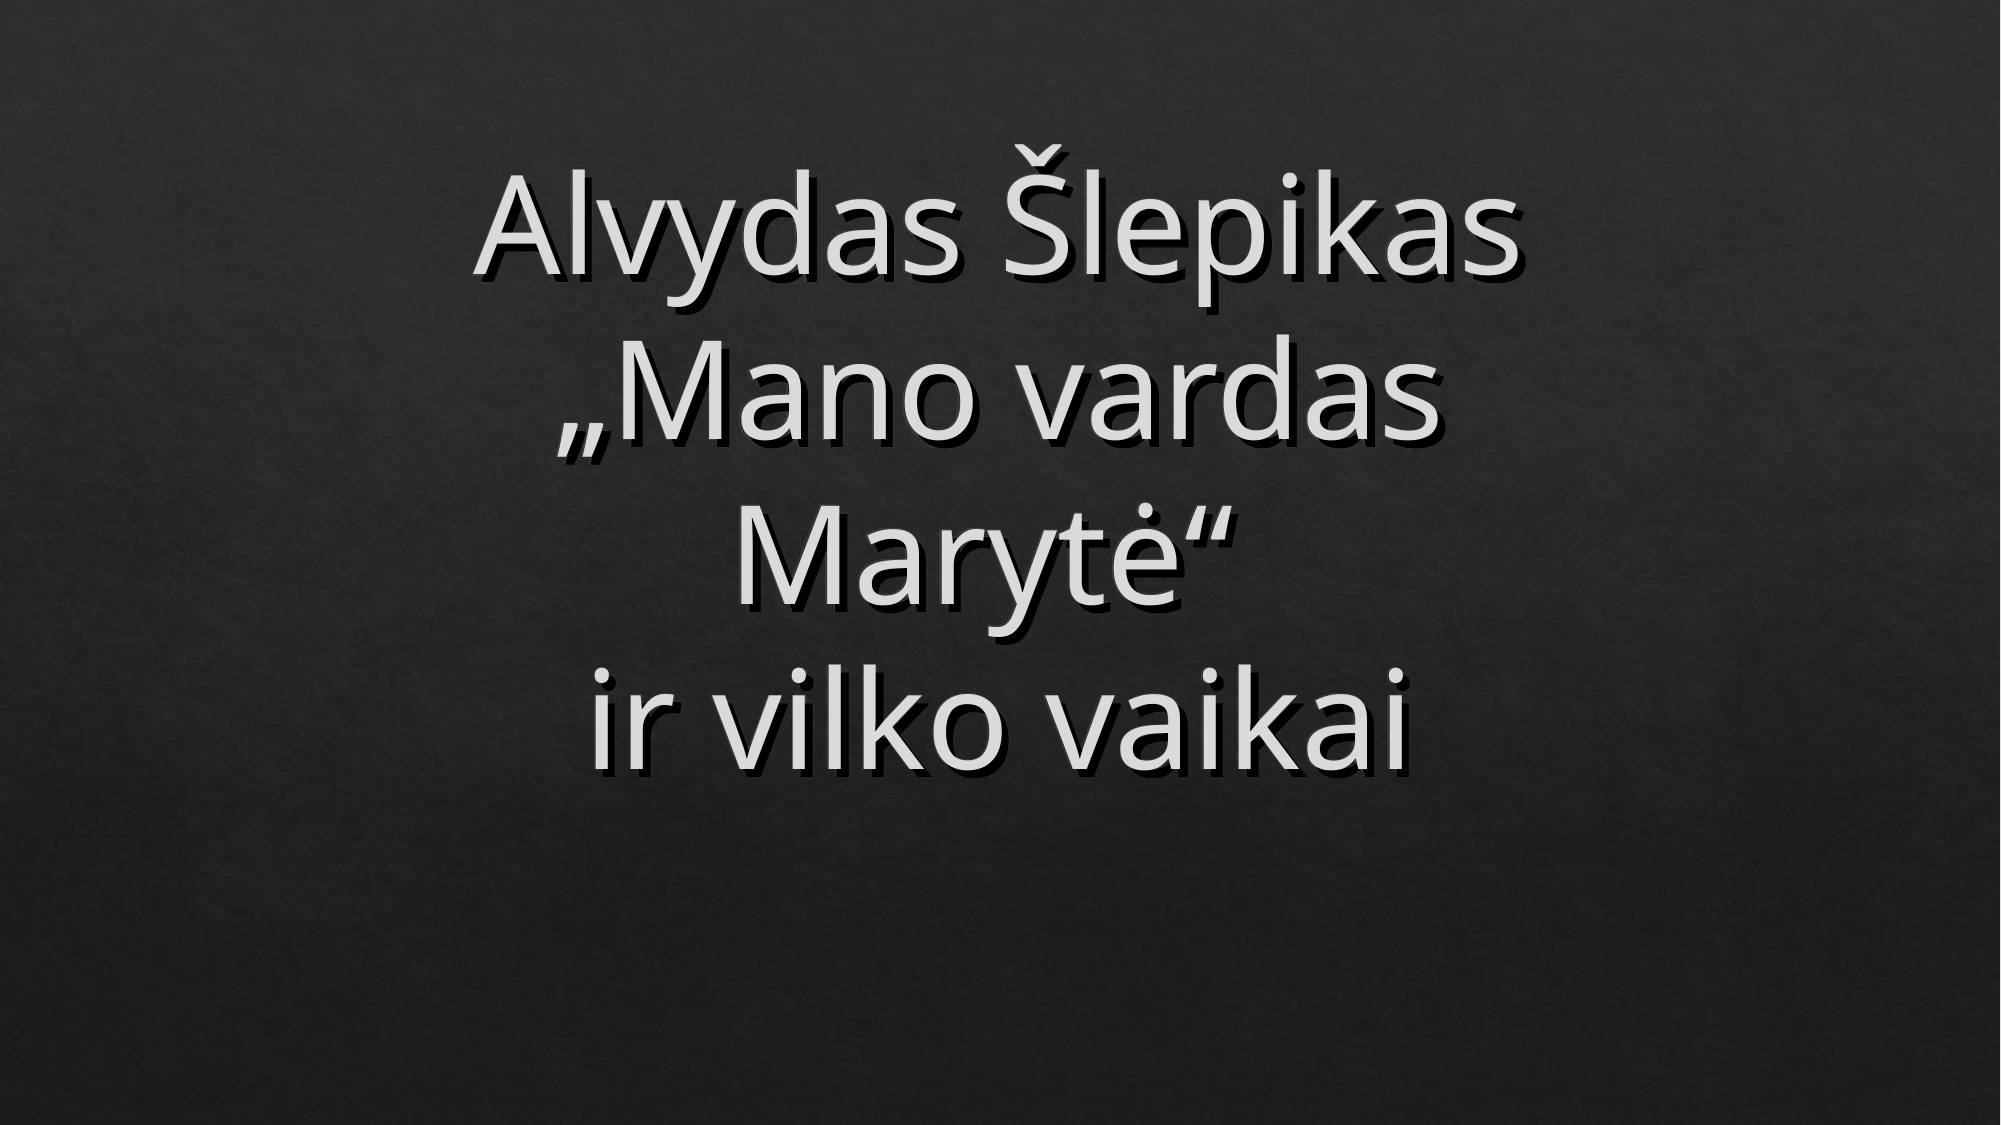

# Alvydas Šlepikas „Mano vardas Marytė“ ir vilko vaikai